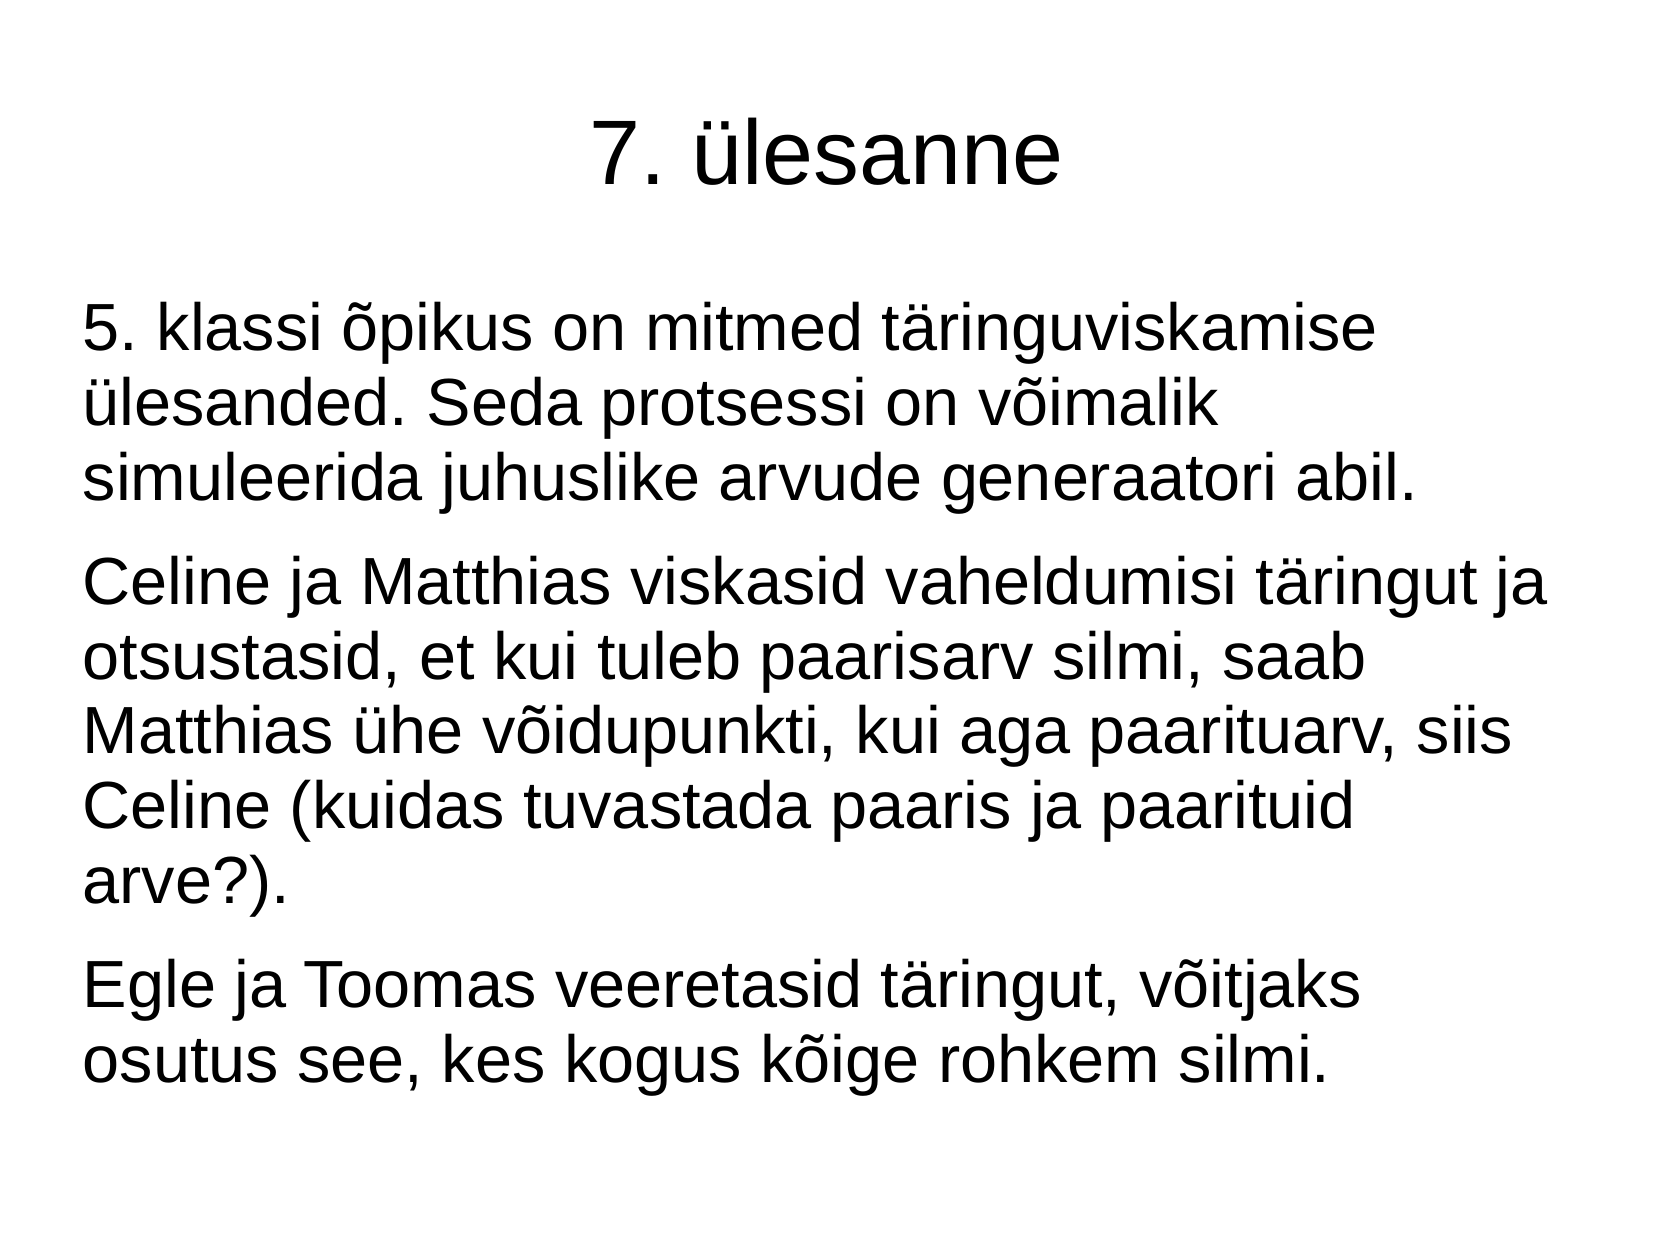

# 7. ülesanne
5. klassi õpikus on mitmed täringuviskamise ülesanded. Seda protsessi on võimalik simuleerida juhuslike arvude generaatori abil.
Celine ja Matthias viskasid vaheldumisi täringut ja otsustasid, et kui tuleb paarisarv silmi, saab Matthias ühe võidupunkti, kui aga paarituarv, siis Celine (kuidas tuvastada paaris ja paarituid arve?).
Egle ja Toomas veeretasid täringut, võitjaks osutus see, kes kogus kõige rohkem silmi.